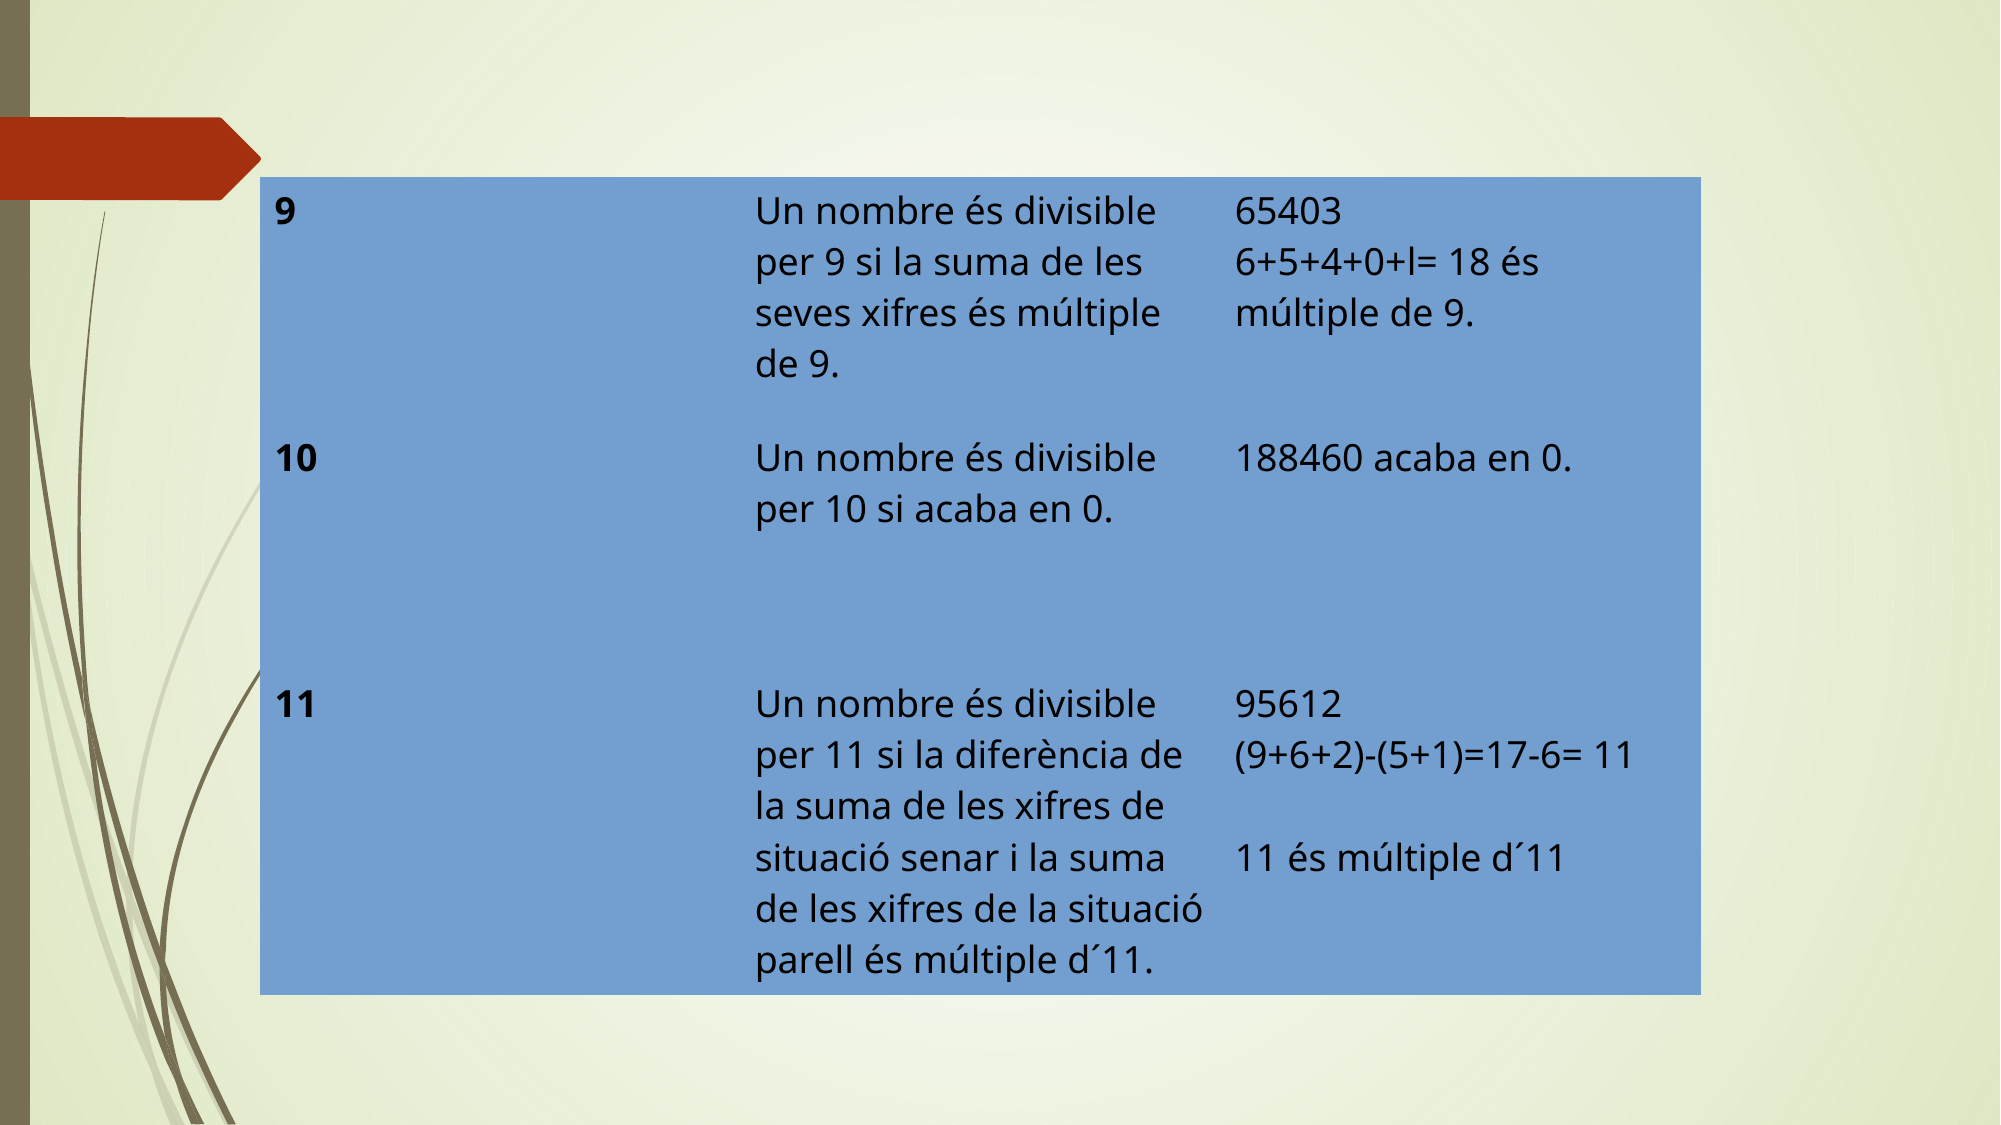

| 9 | Un nombre és divisible per 9 si la suma de les seves xifres és múltiple de 9. | 65403 6+5+4+0+l= 18 és múltiple de 9. |
| --- | --- | --- |
| 10 | Un nombre és divisible per 10 si acaba en 0. | 188460 acaba en 0. |
| 11 | Un nombre és divisible per 11 si la diferència de la suma de les xifres de situació senar i la suma de les xifres de la situació parell és múltiple d´11. | 95612 (9+6+2)-(5+1)=17-6= 11 11 és múltiple d´11 |